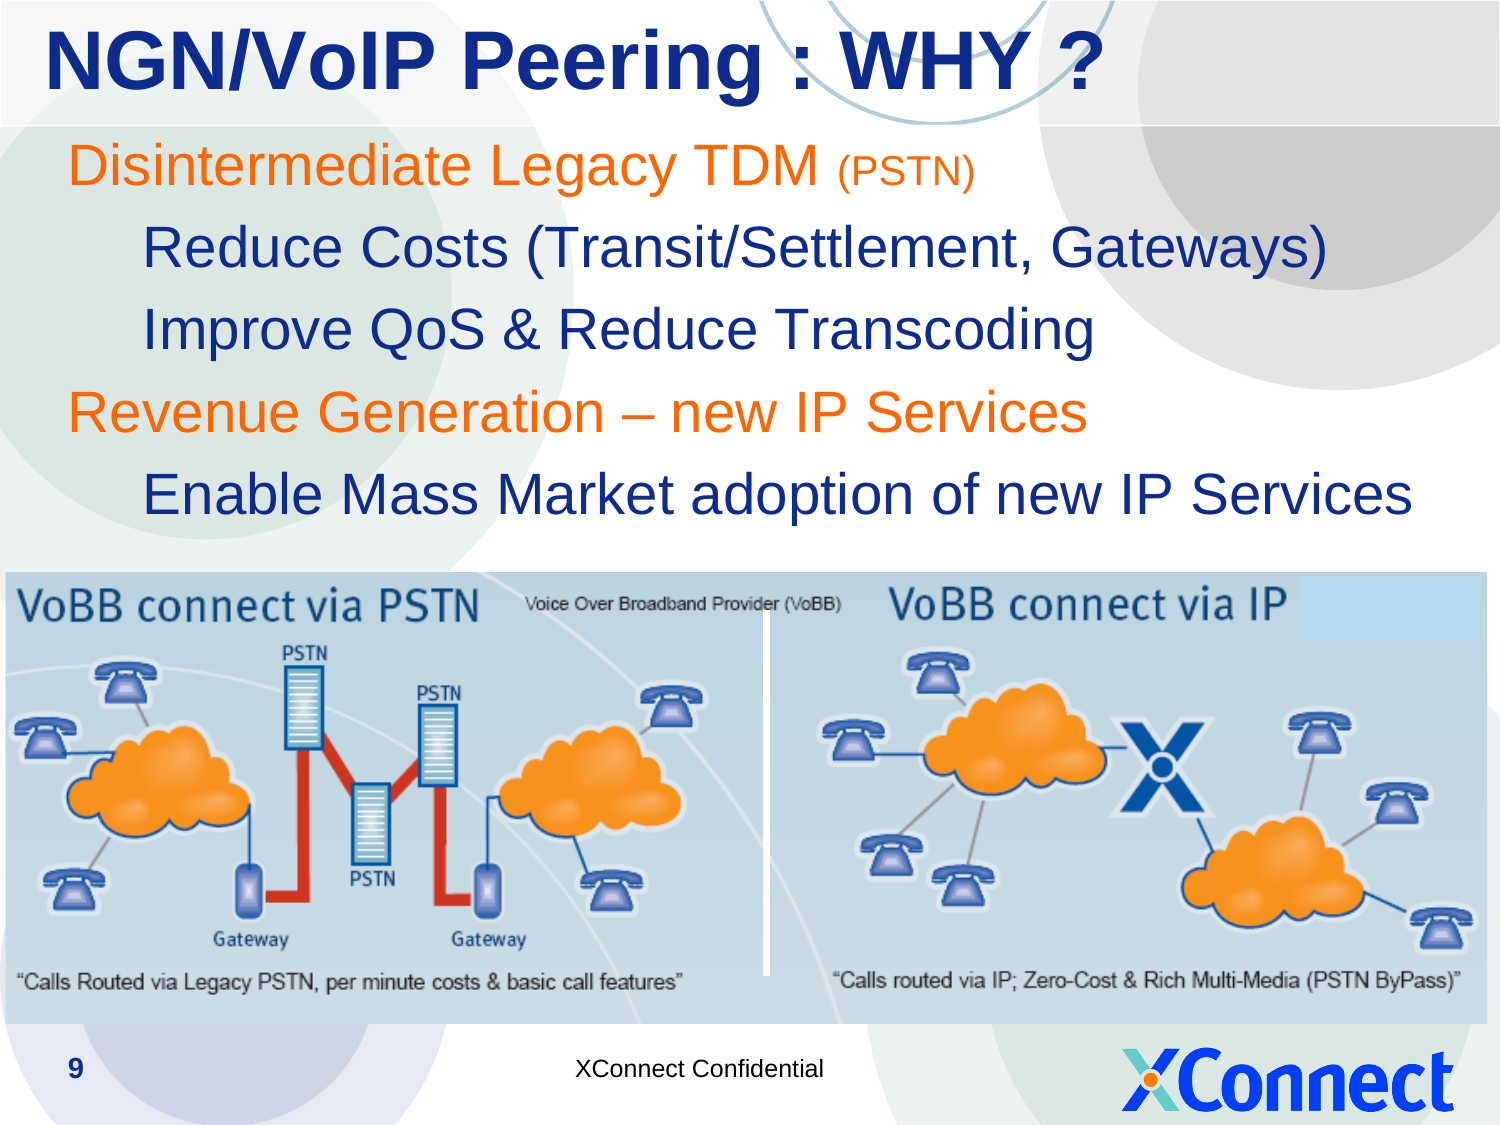

# NGN/VoIP Peering : WHY ?
Disintermediate Legacy TDM (PSTN)
Reduce Costs (Transit/Settlement, Gateways)
Improve QoS & Reduce Transcoding
Revenue Generation – new IP Services
Enable Mass Market adoption of new IP Services